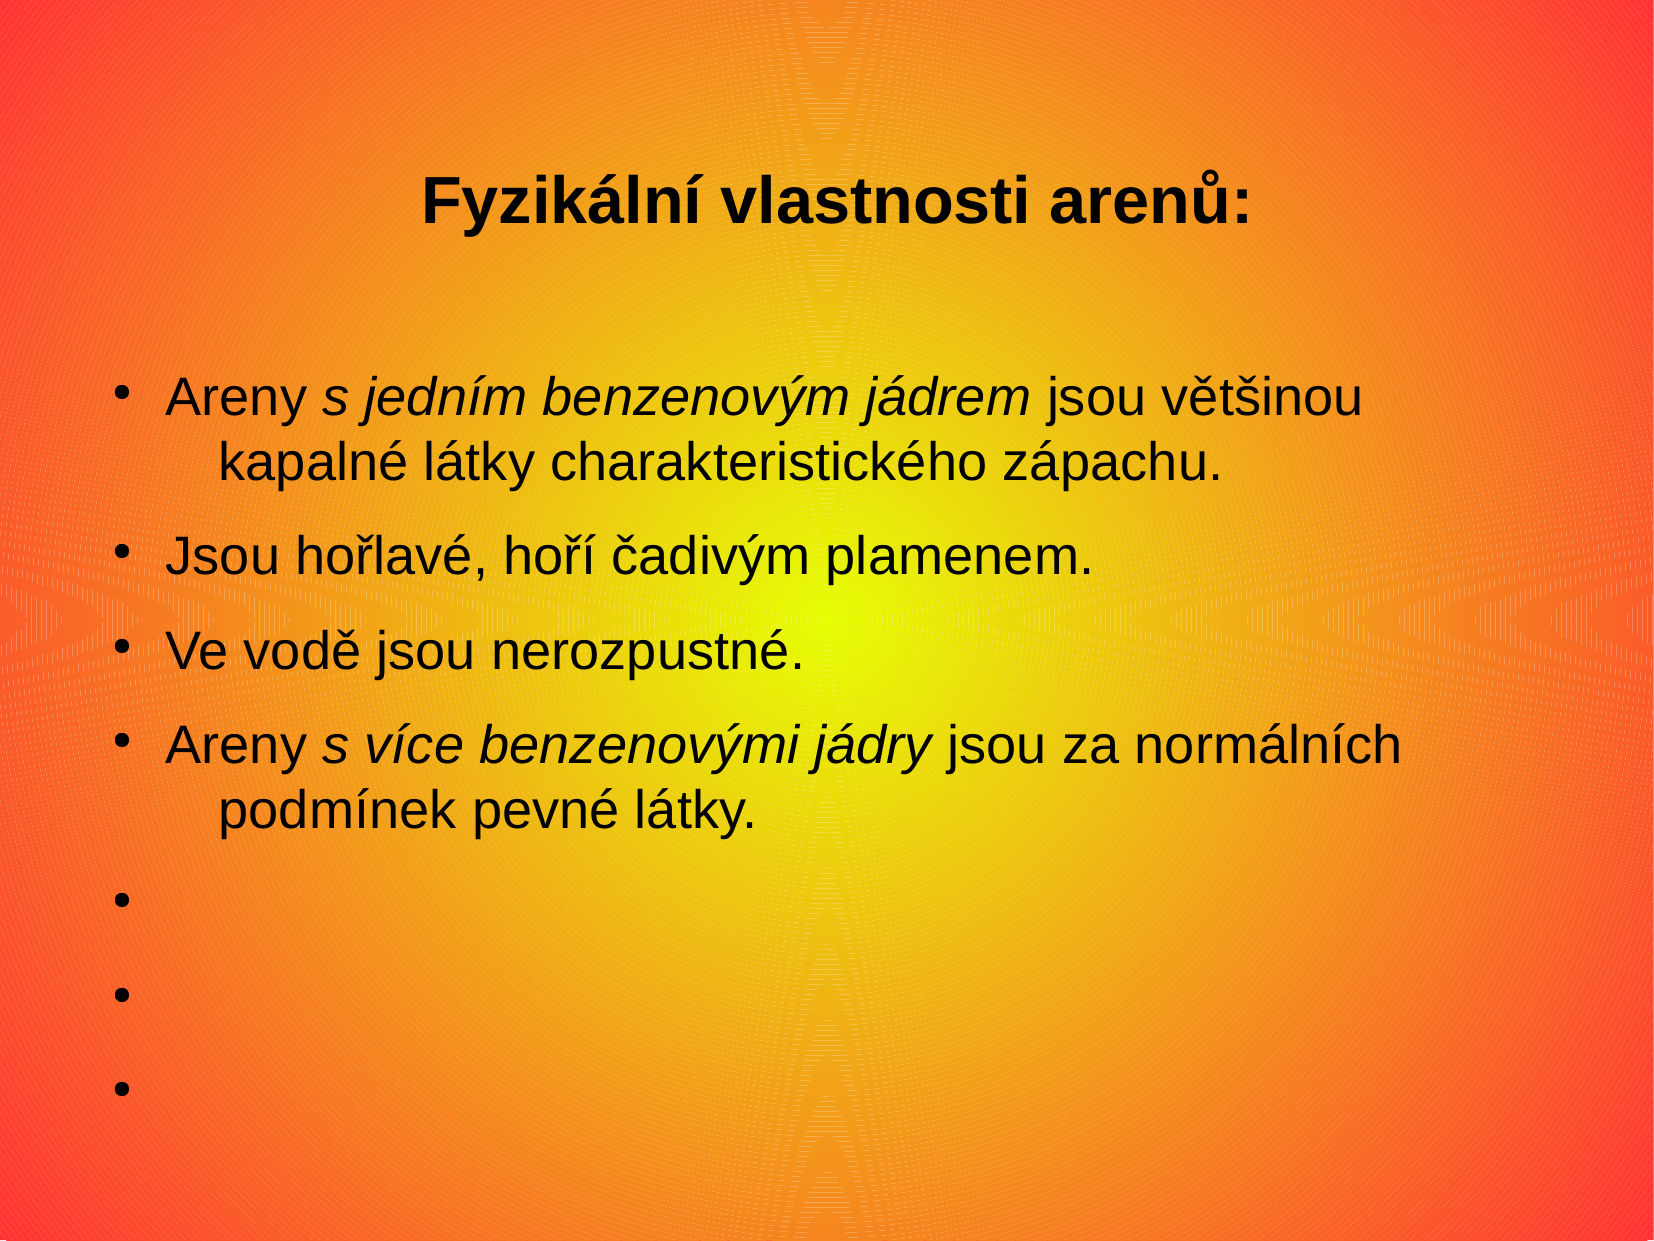

# Fyzikální vlastnosti arenů:
Areny s jedním benzenovým jádrem jsou většinou kapalné látky charakteristického zápachu.
Jsou hořlavé, hoří čadivým plamenem.
Ve vodě jsou nerozpustné.
Areny s více benzenovými jádry jsou za normálních podmínek pevné látky.